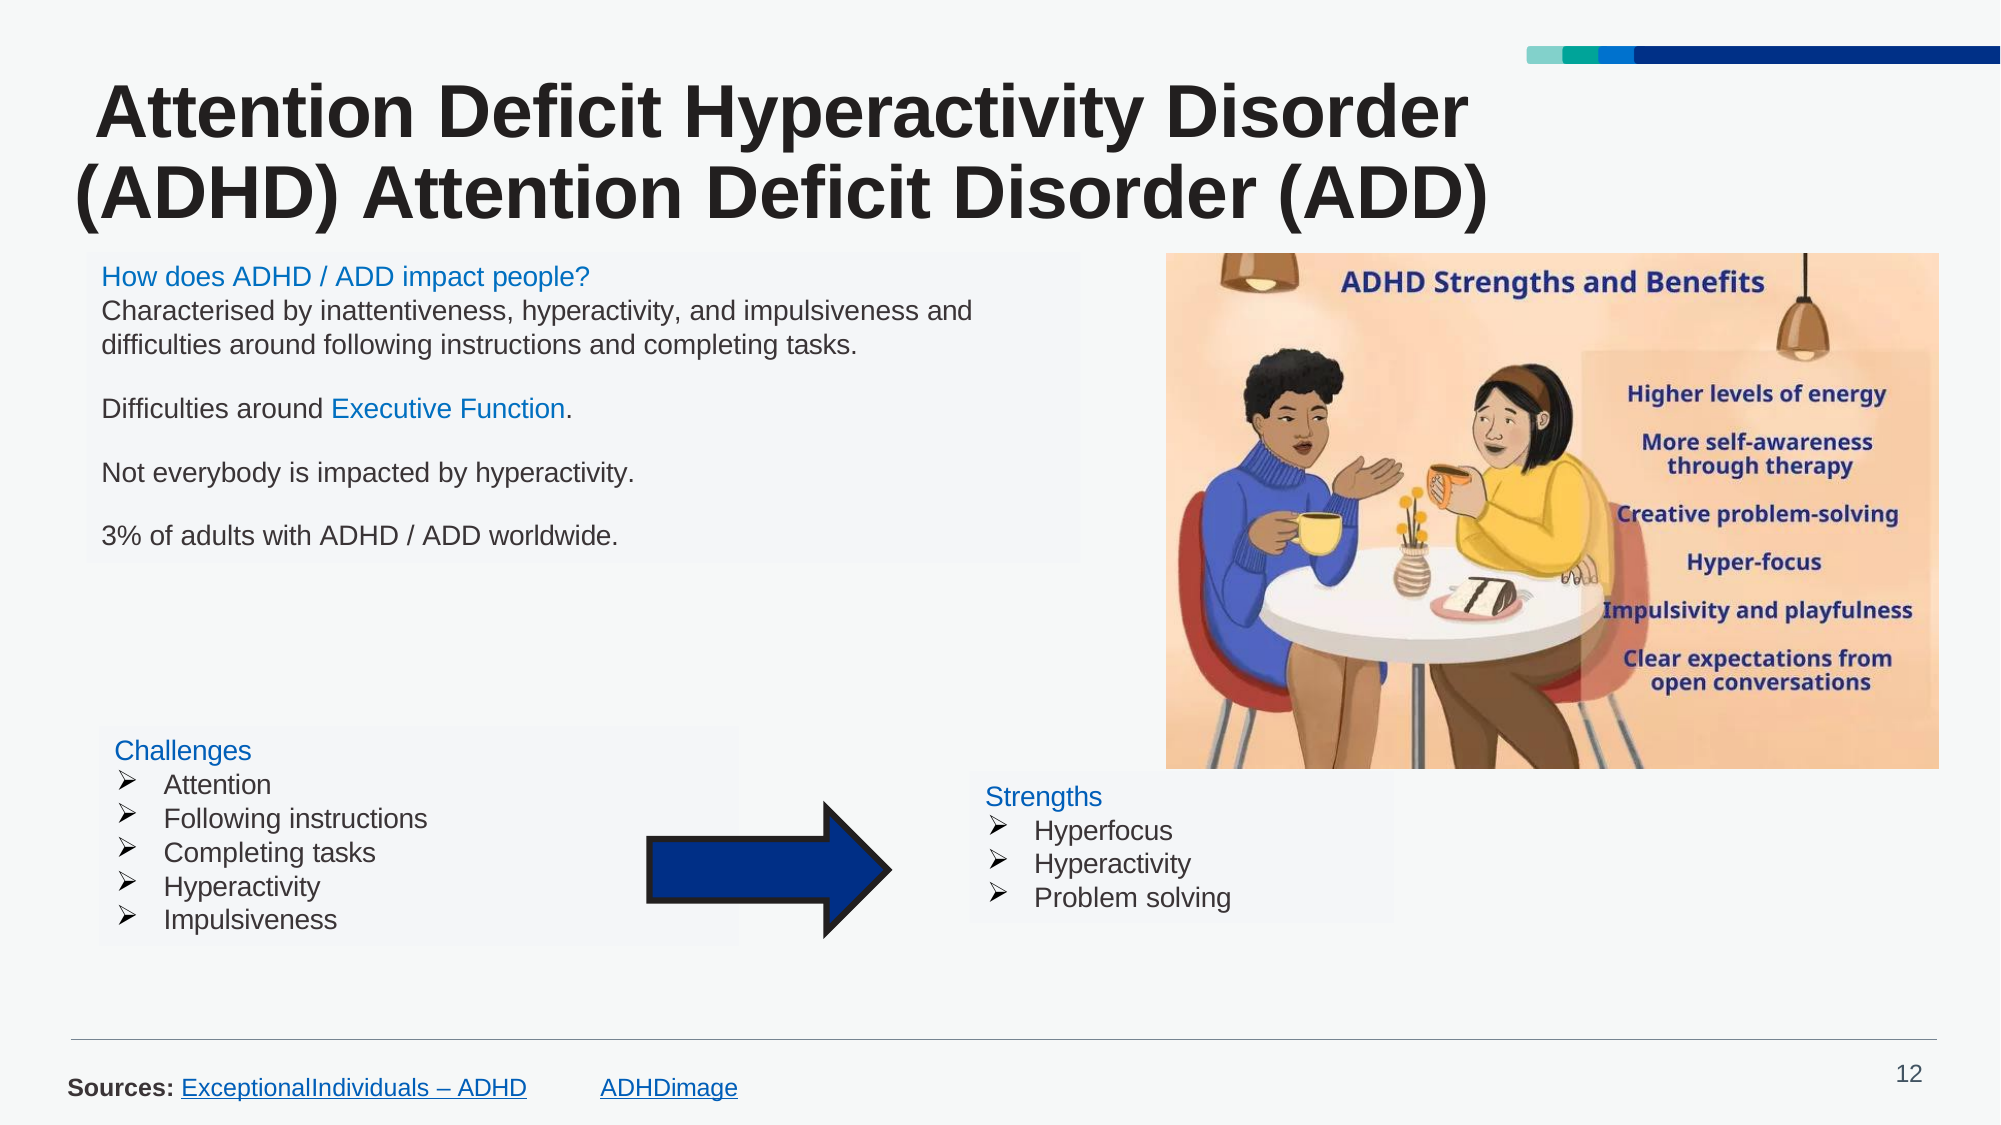

# Attention Deficit Hyperactivity Disorder (ADHD) Attention Deficit Disorder (ADD)
How does ADHD / ADD impact people?
Characterised by inattentiveness, hyperactivity, and impulsiveness and
difficulties around following instructions and completing tasks.
Difficulties around Executive Function.
Not everybody is impacted by hyperactivity. 3% of adults with ADHD / ADD worldwide.
Challenges
Attention
Following instructions
Completing tasks
Hyperactivity
Impulsiveness
Strengths
Hyperfocus
Hyperactivity
Problem solving
Sources: ExceptionalIndividuals – ADHD
ADHDimage